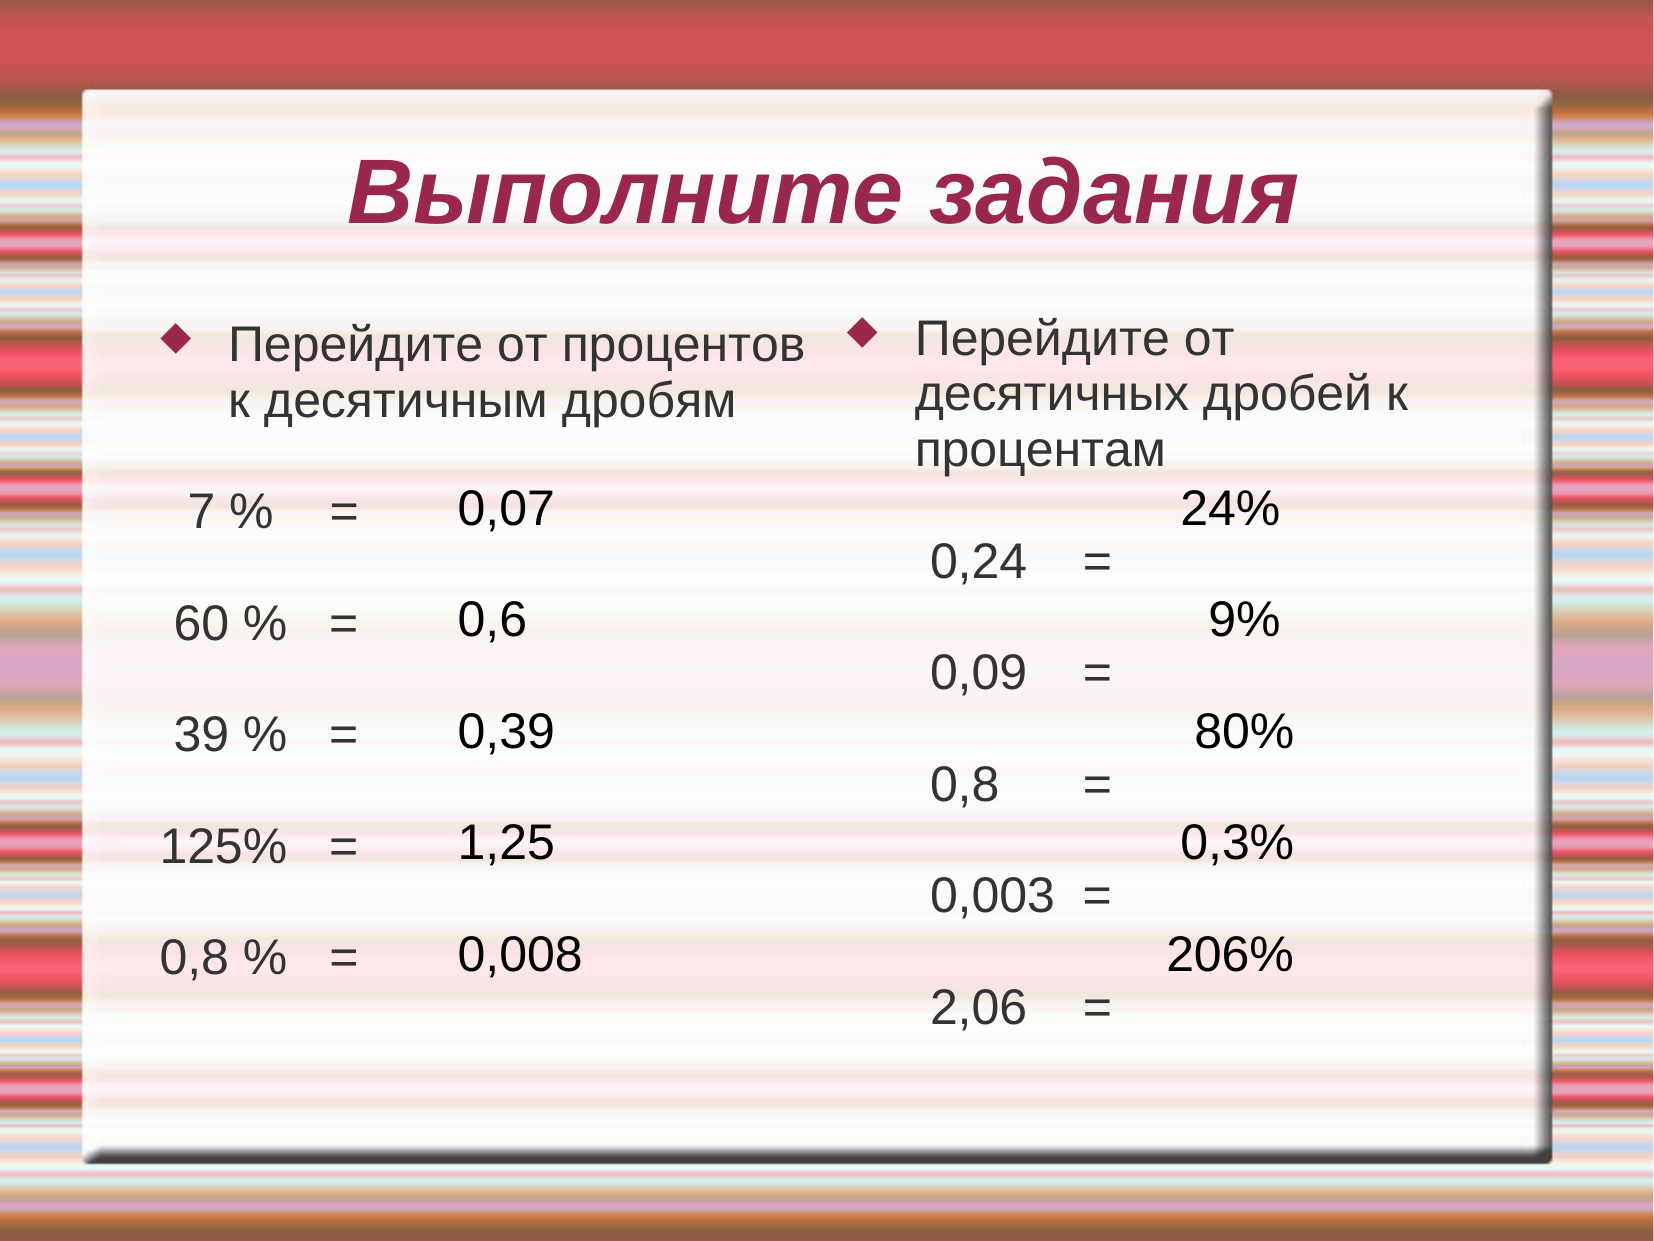

# Выполните задания
Перейдите от десятичных дробей к процентам
 0,24 =
 0,09 =
 0,8 =
 0,003 =
 2,06 =
Перейдите от процентов к десятичным дробям
 7 % =
 60 % =
 39 % =
 125% =
 0,8 % =
0,07
0,6
0,39
1,25
0,008
 24%
 9%
 80%
 0,3%
206%